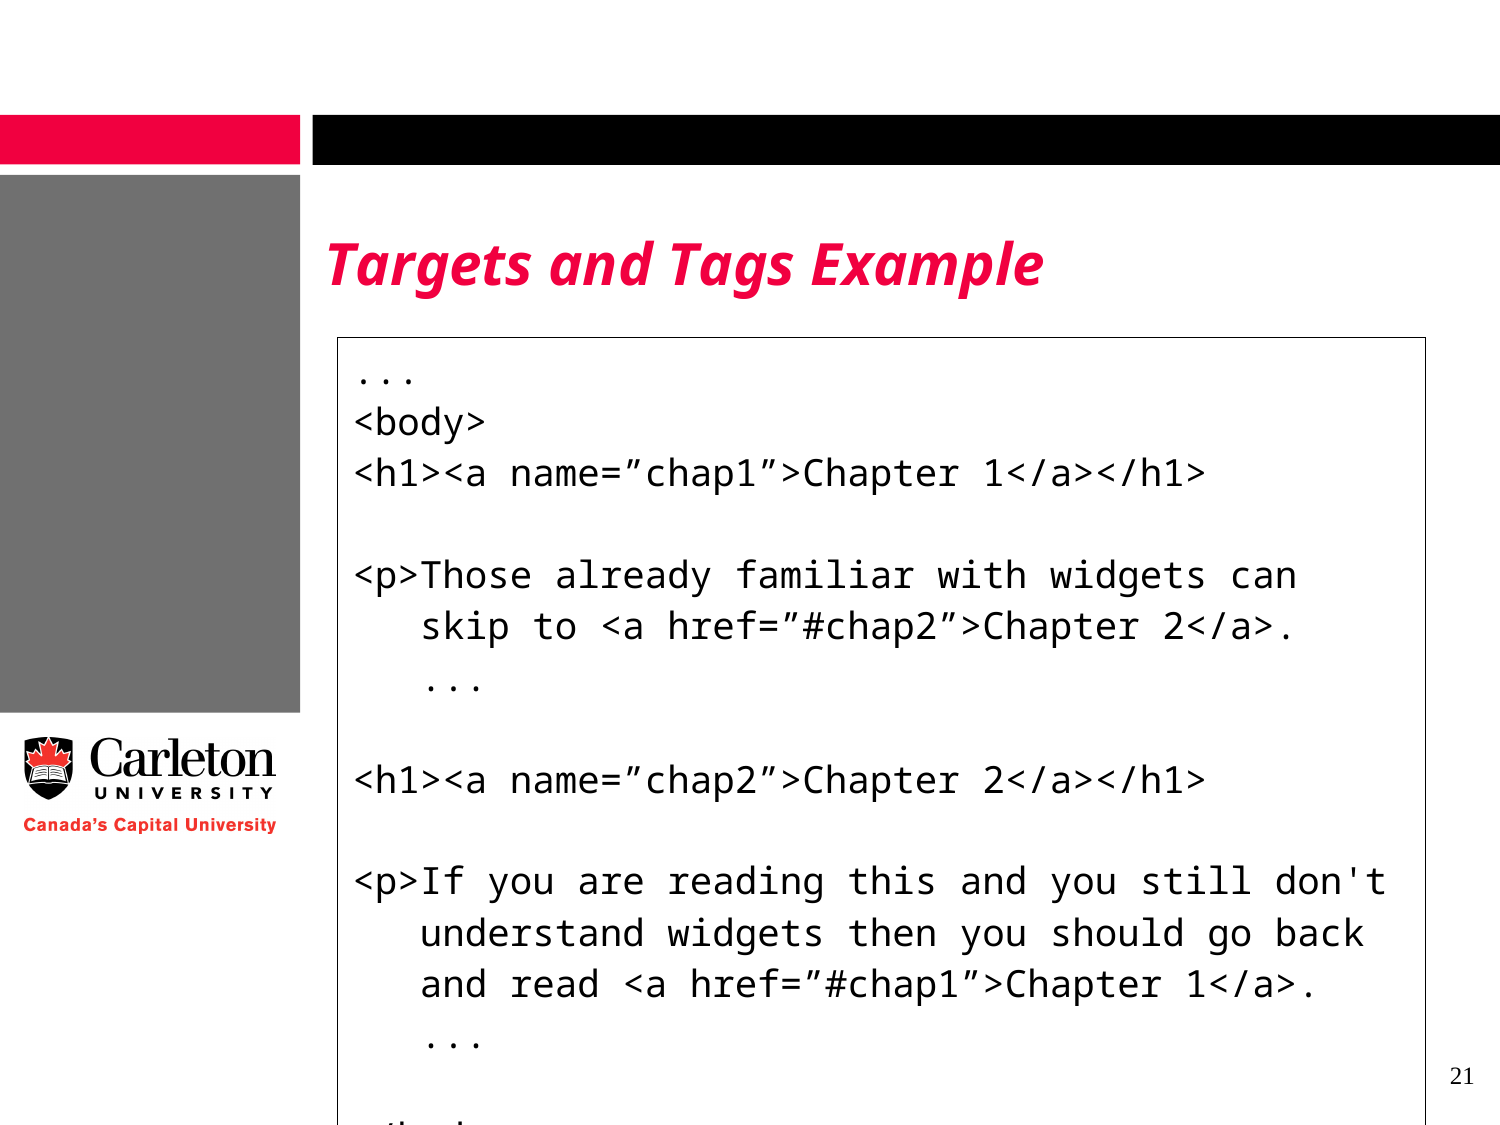

# Targets and Tags Example
...
<body>
<h1><a name=”chap1”>Chapter 1</a></h1>
<p>Those already familiar with widgets can
 skip to <a href=”#chap2”>Chapter 2</a>.
 ...
<h1><a name=”chap2”>Chapter 2</a></h1>
<p>If you are reading this and you still don't
 understand widgets then you should go back
 and read <a href=”#chap1”>Chapter 1</a>.
 ...
</body>
21